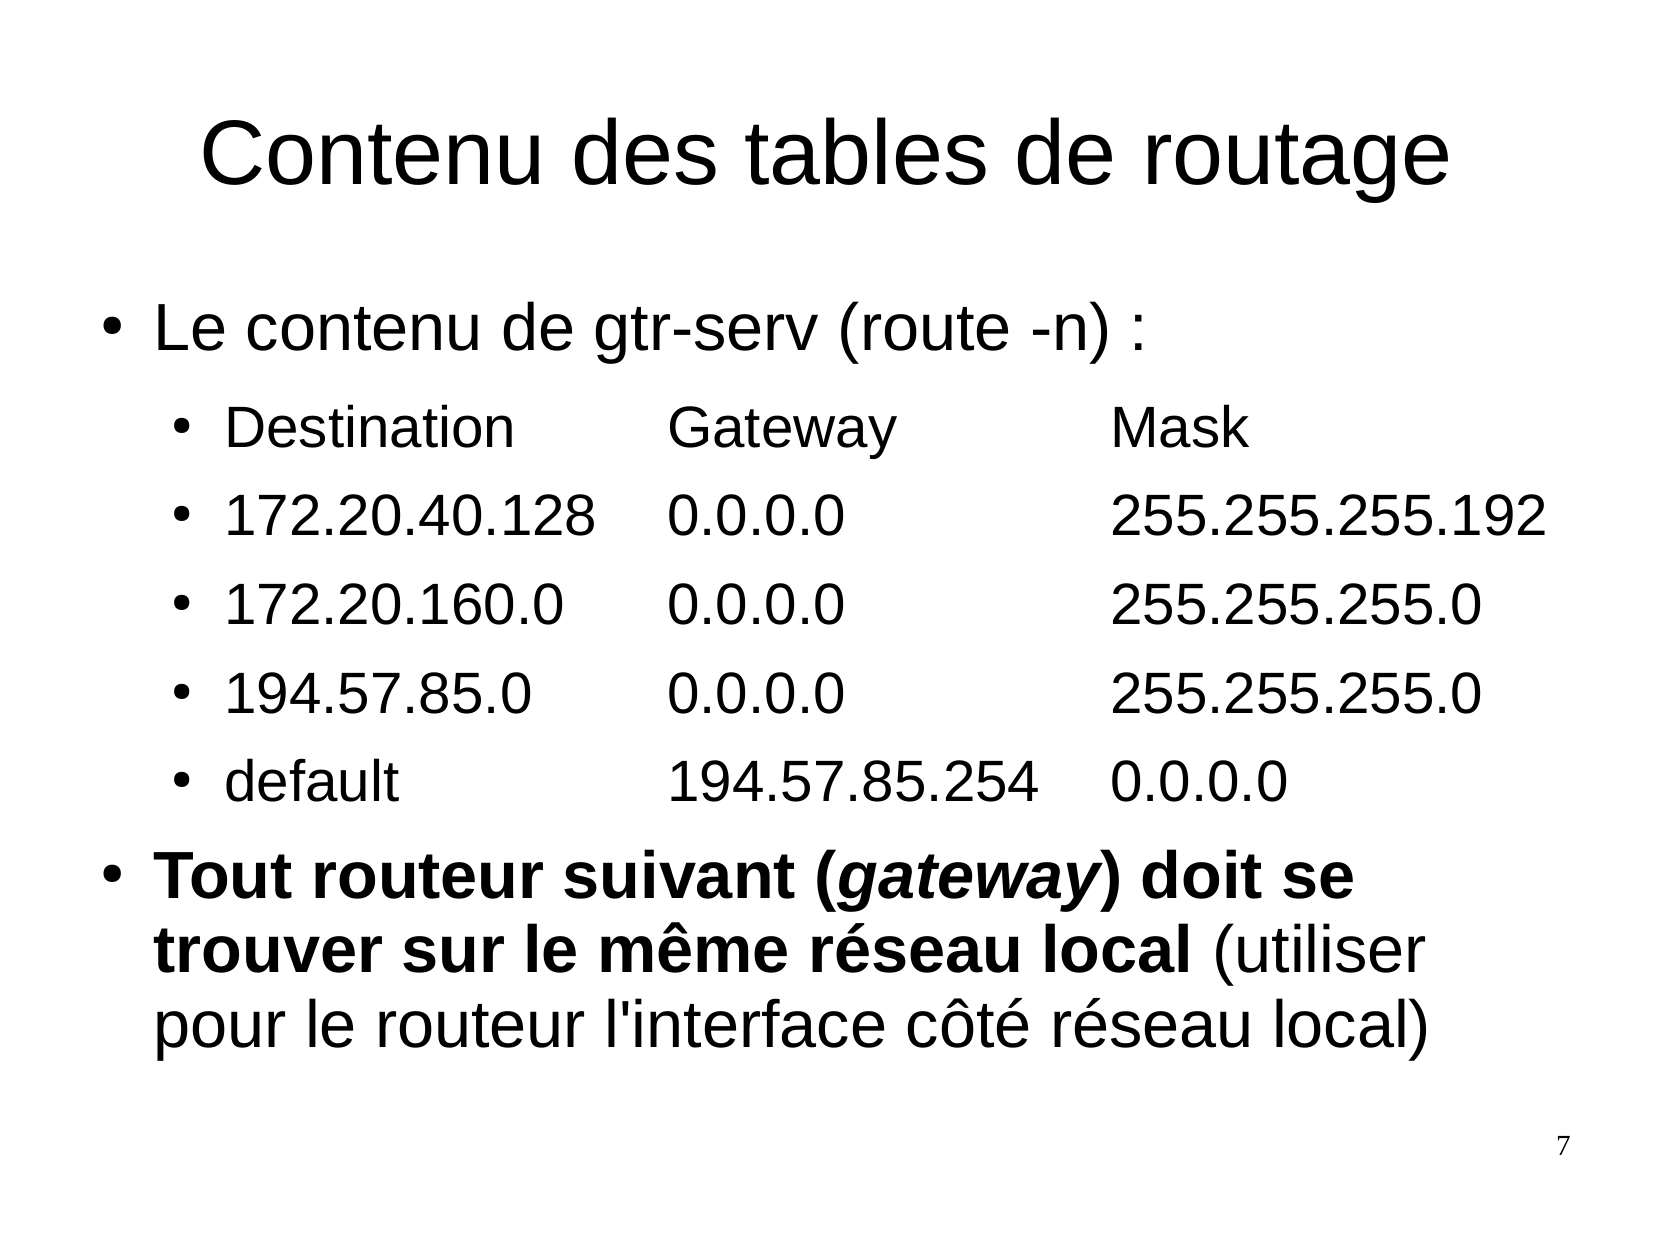

# Contenu des tables de routage
Le contenu de gtr-serv (route -n) :
Destination			Gateway			Mask
172.20.40.128	0.0.0.0				255.255.255.192
172.20.160.0		0.0.0.0				255.255.255.0
194.57.85.0		0.0.0.0				255.255.255.0
default				194.57.85.254	0.0.0.0
Tout routeur suivant (gateway) doit se trouver sur le même réseau local (utiliser pour le routeur l'interface côté réseau local)
7